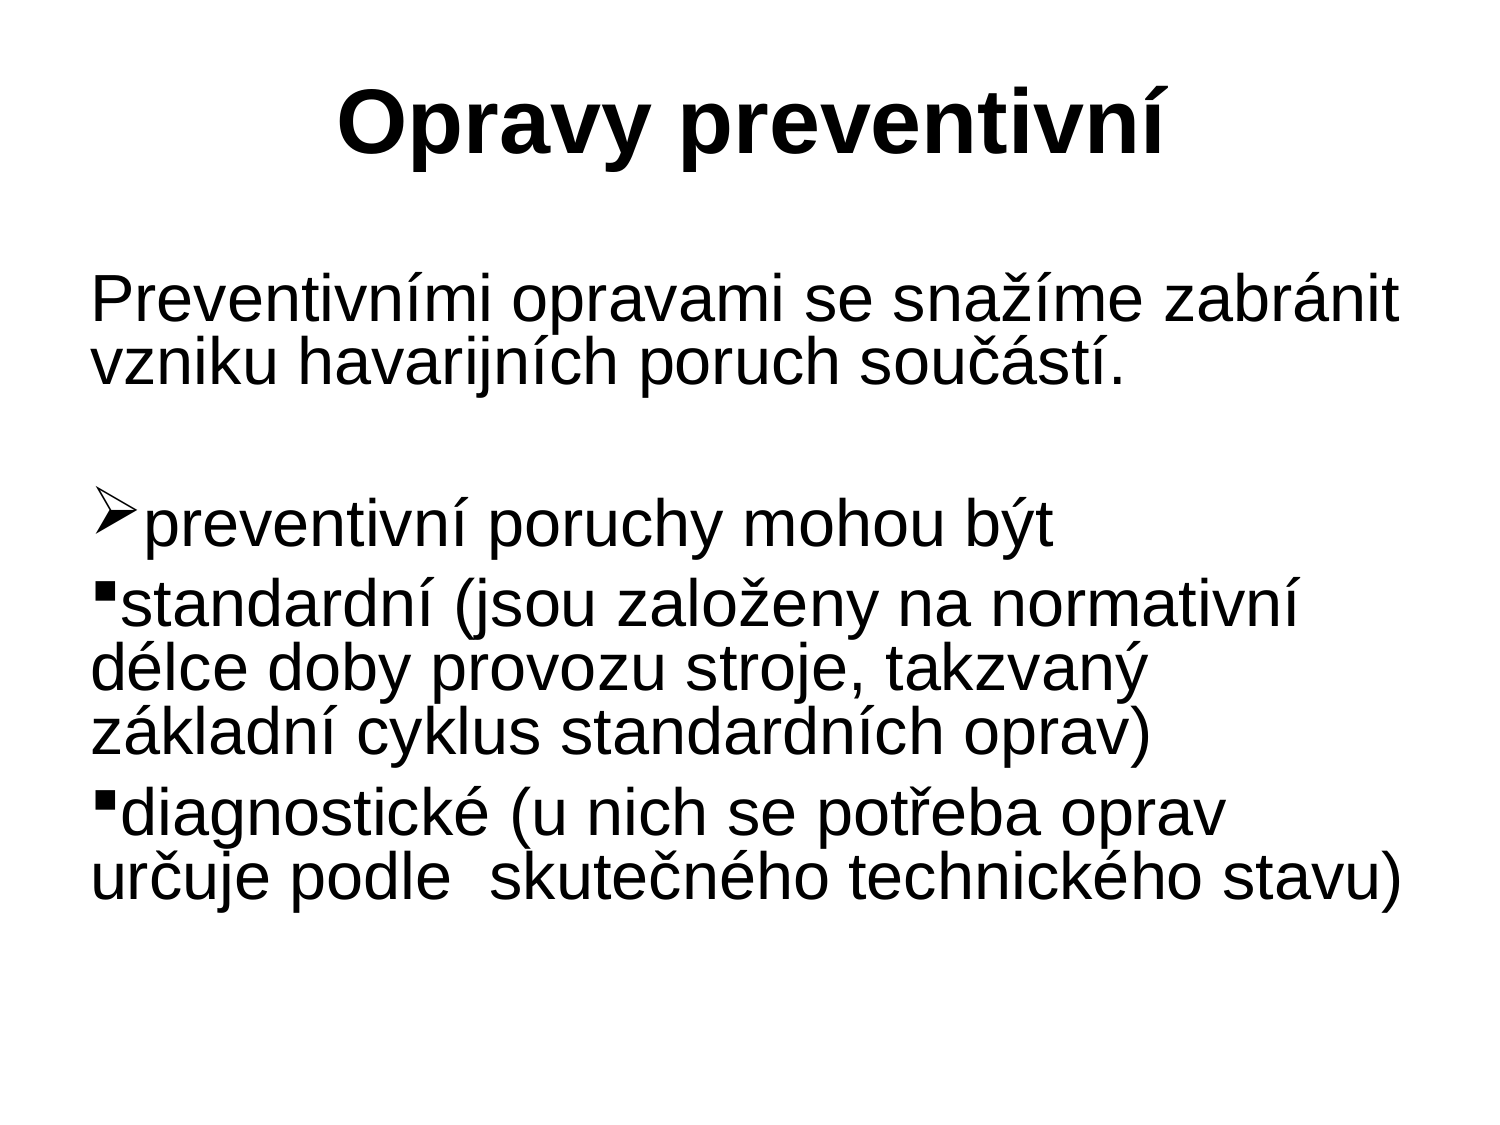

# Opravy preventivní
Preventivními opravami se snažíme zabránit vzniku havarijních poruch součástí.
preventivní poruchy mohou být
standardní (jsou založeny na normativní délce doby provozu stroje, takzvaný základní cyklus standardních oprav)
diagnostické (u nich se potřeba oprav určuje podle skutečného technického stavu)